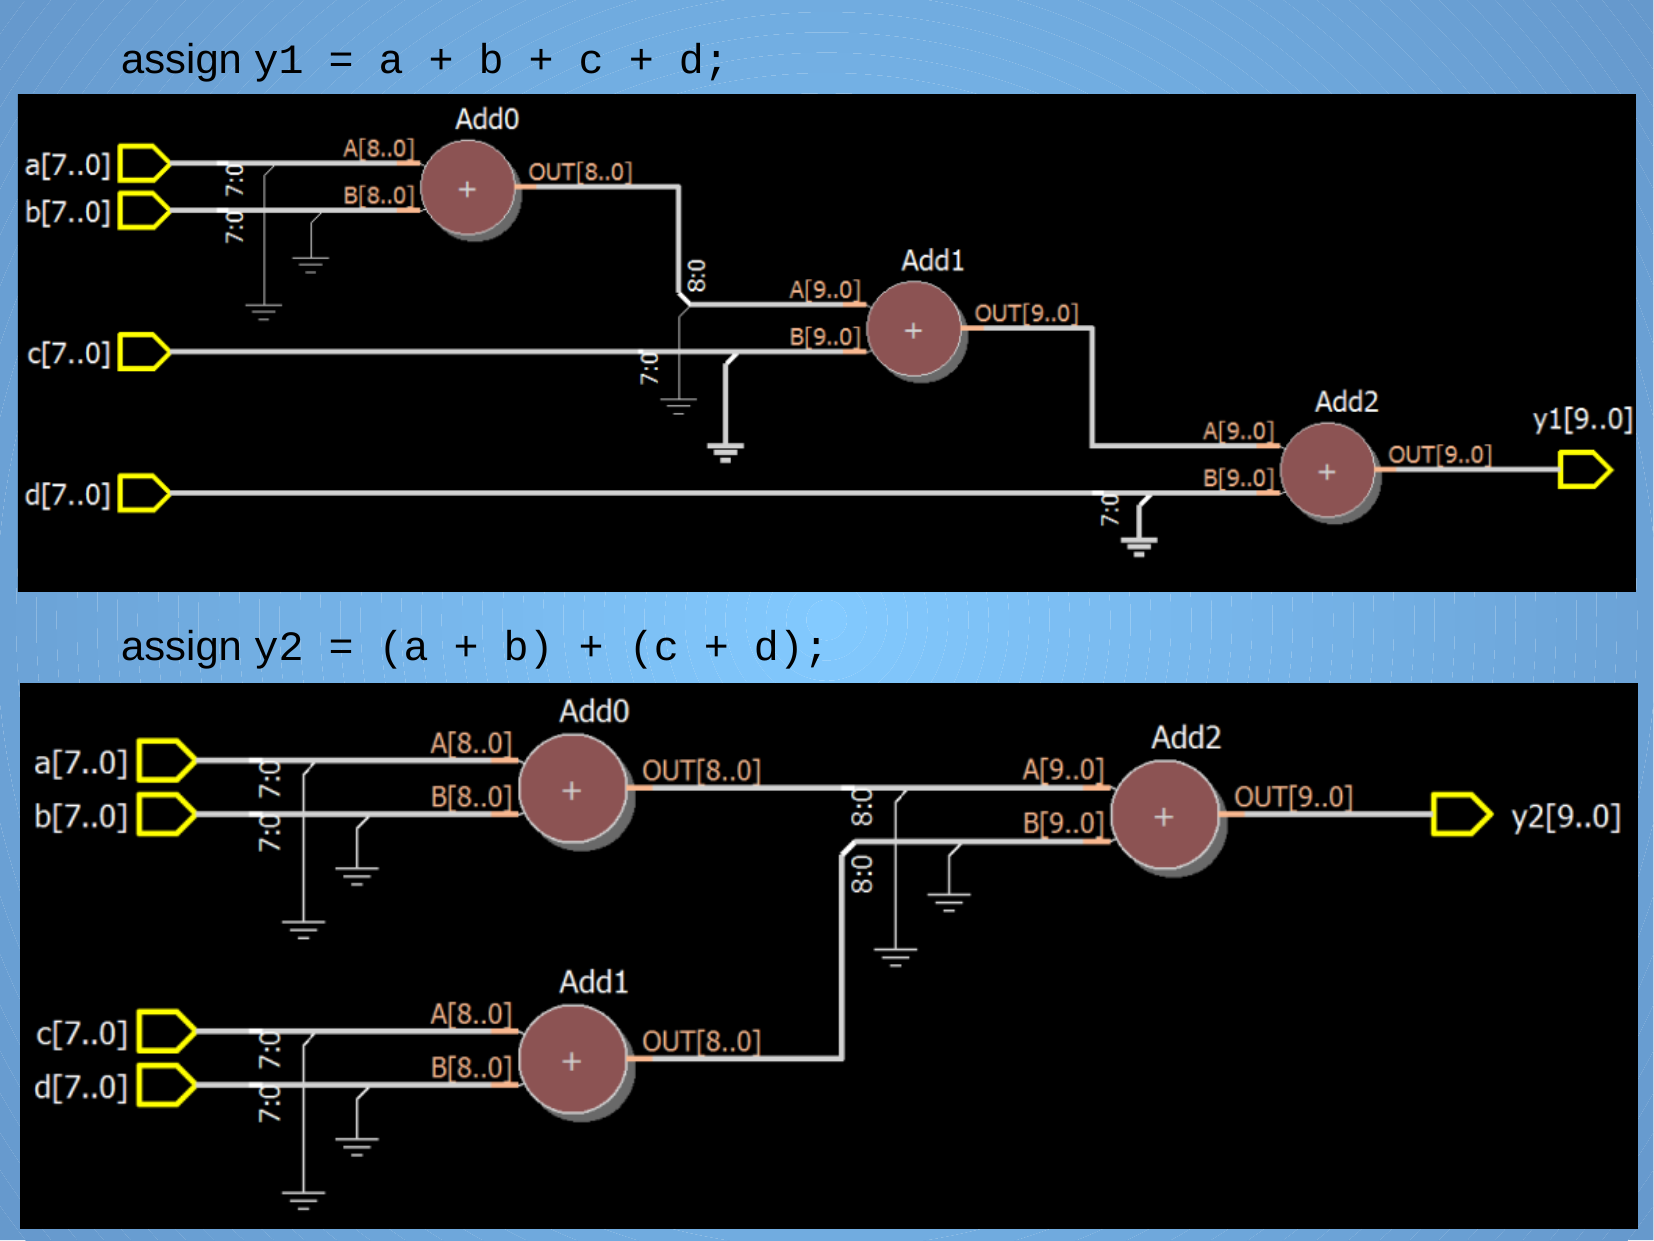

assign y1 = a + b + c + d;
assign y2 = (a + b) + (c + d);